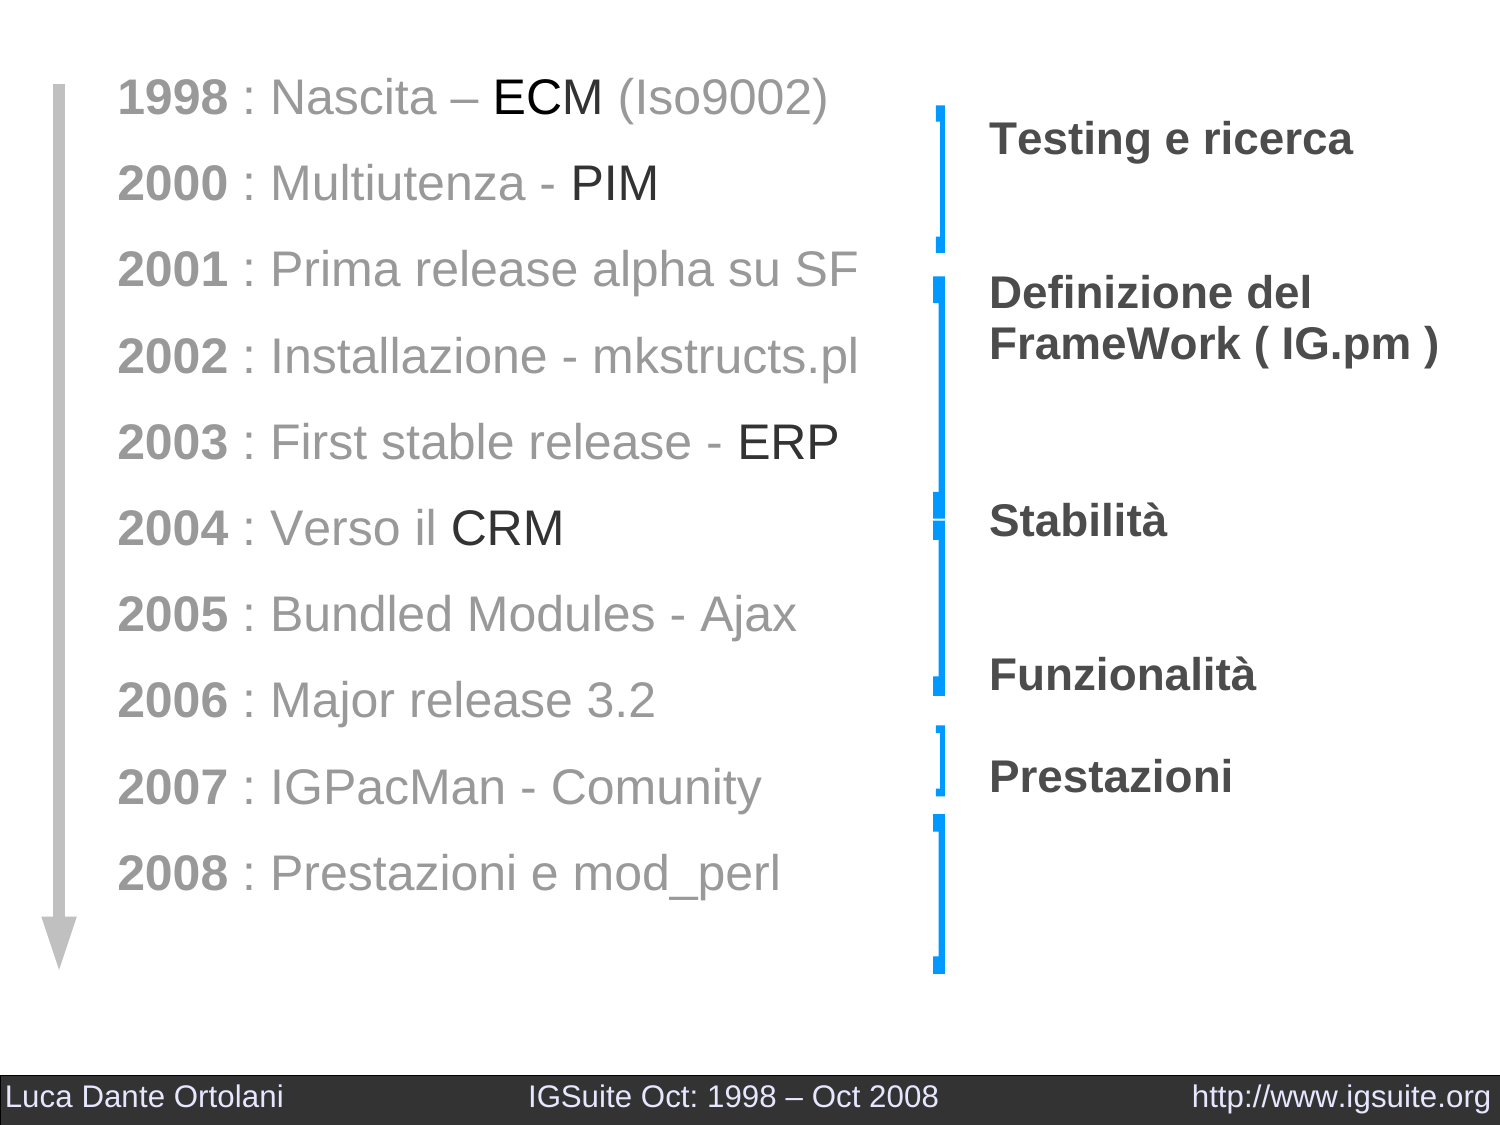

1998 : Nascita – ECM (Iso9002)
 2000 : Multiutenza - PIM
 2001 : Prima release alpha su SF
 2002 : Installazione - mkstructs.pl
 2003 : First stable release - ERP
 2004 : Verso il CRM
 2005 : Bundled Modules - Ajax
 2006 : Major release 3.2
 2007 : IGPacMan - Comunity
 2008 : Prestazioni e mod_perl
Testing e ricerca
Definizione del
FrameWork ( IG.pm )
Stabilità
Funzionalità
Prestazioni
Luca Dante Ortolani IGSuite Oct: 1998 – Oct 2008 http://www.igsuite.org